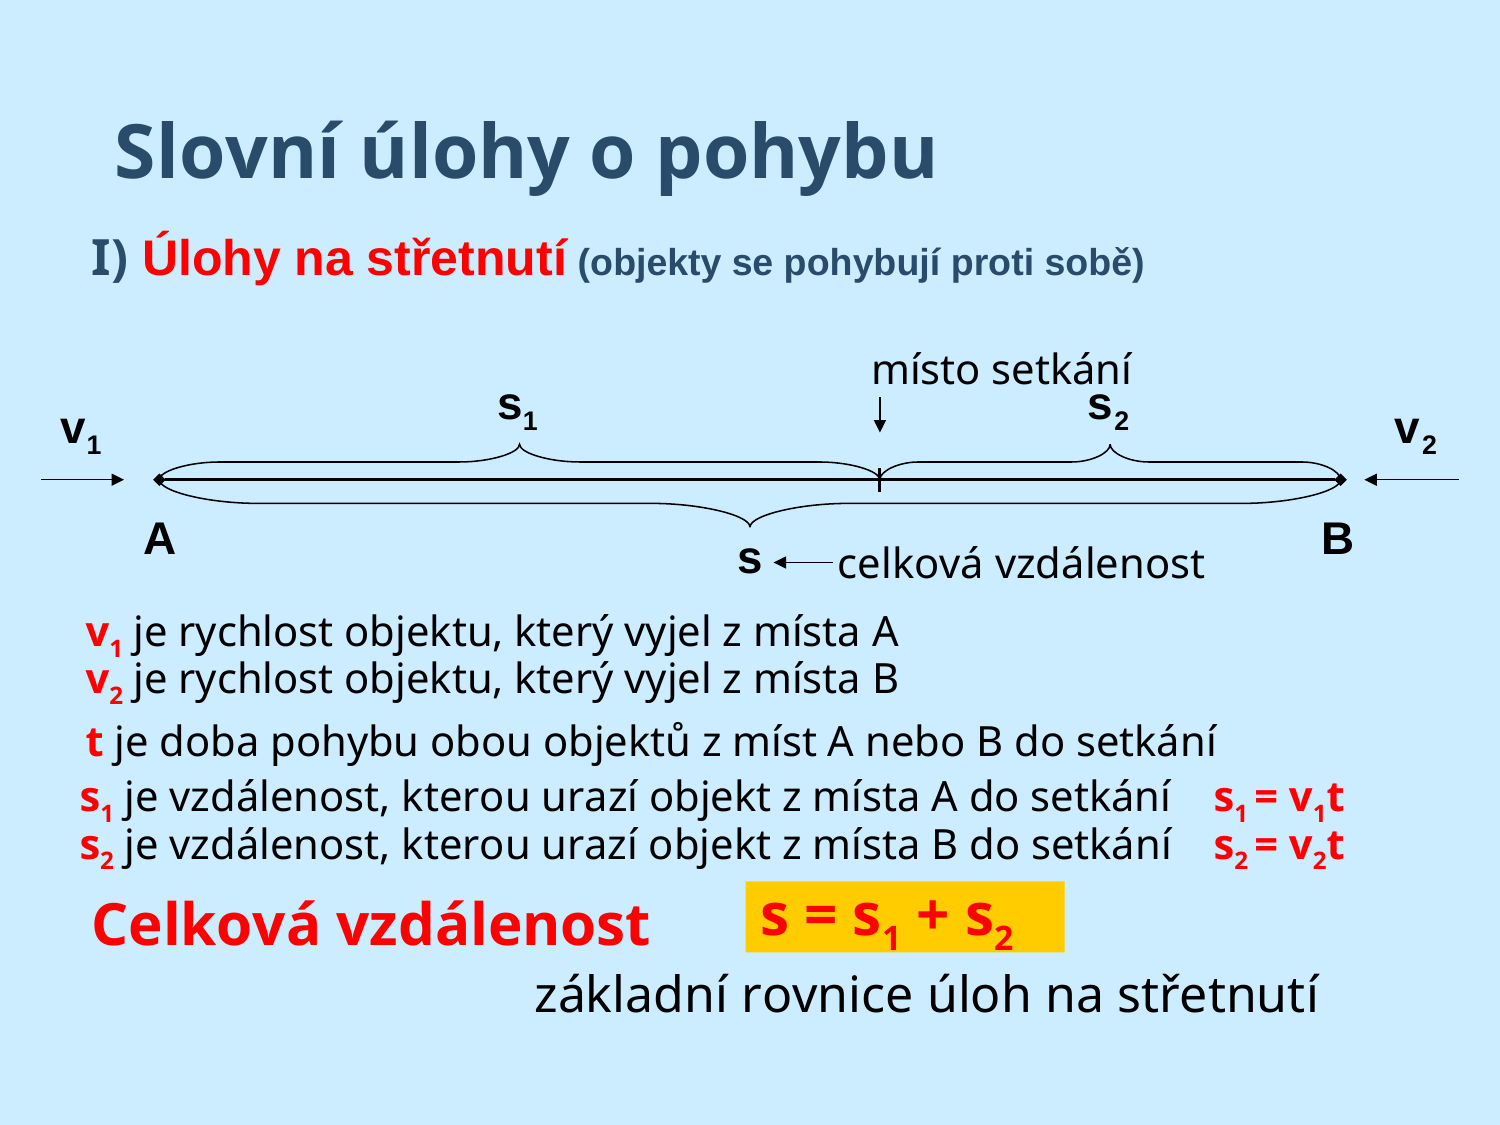

Slovní úlohy o pohybu
I) Úlohy na střetnutí (objekty se pohybují proti sobě)
místo setkání
celková vzdálenost
v1 je rychlost objektu, který vyjel z místa A
v2 je rychlost objektu, který vyjel z místa B
t je doba pohybu obou objektů z míst A nebo B do setkání
s1 je vzdálenost, kterou urazí objekt z místa A do setkání
s1 = v1t
s2 je vzdálenost, kterou urazí objekt z místa B do setkání
s2 = v2t
s = s1 + s2
Celková vzdálenost
základní rovnice úloh na střetnutí